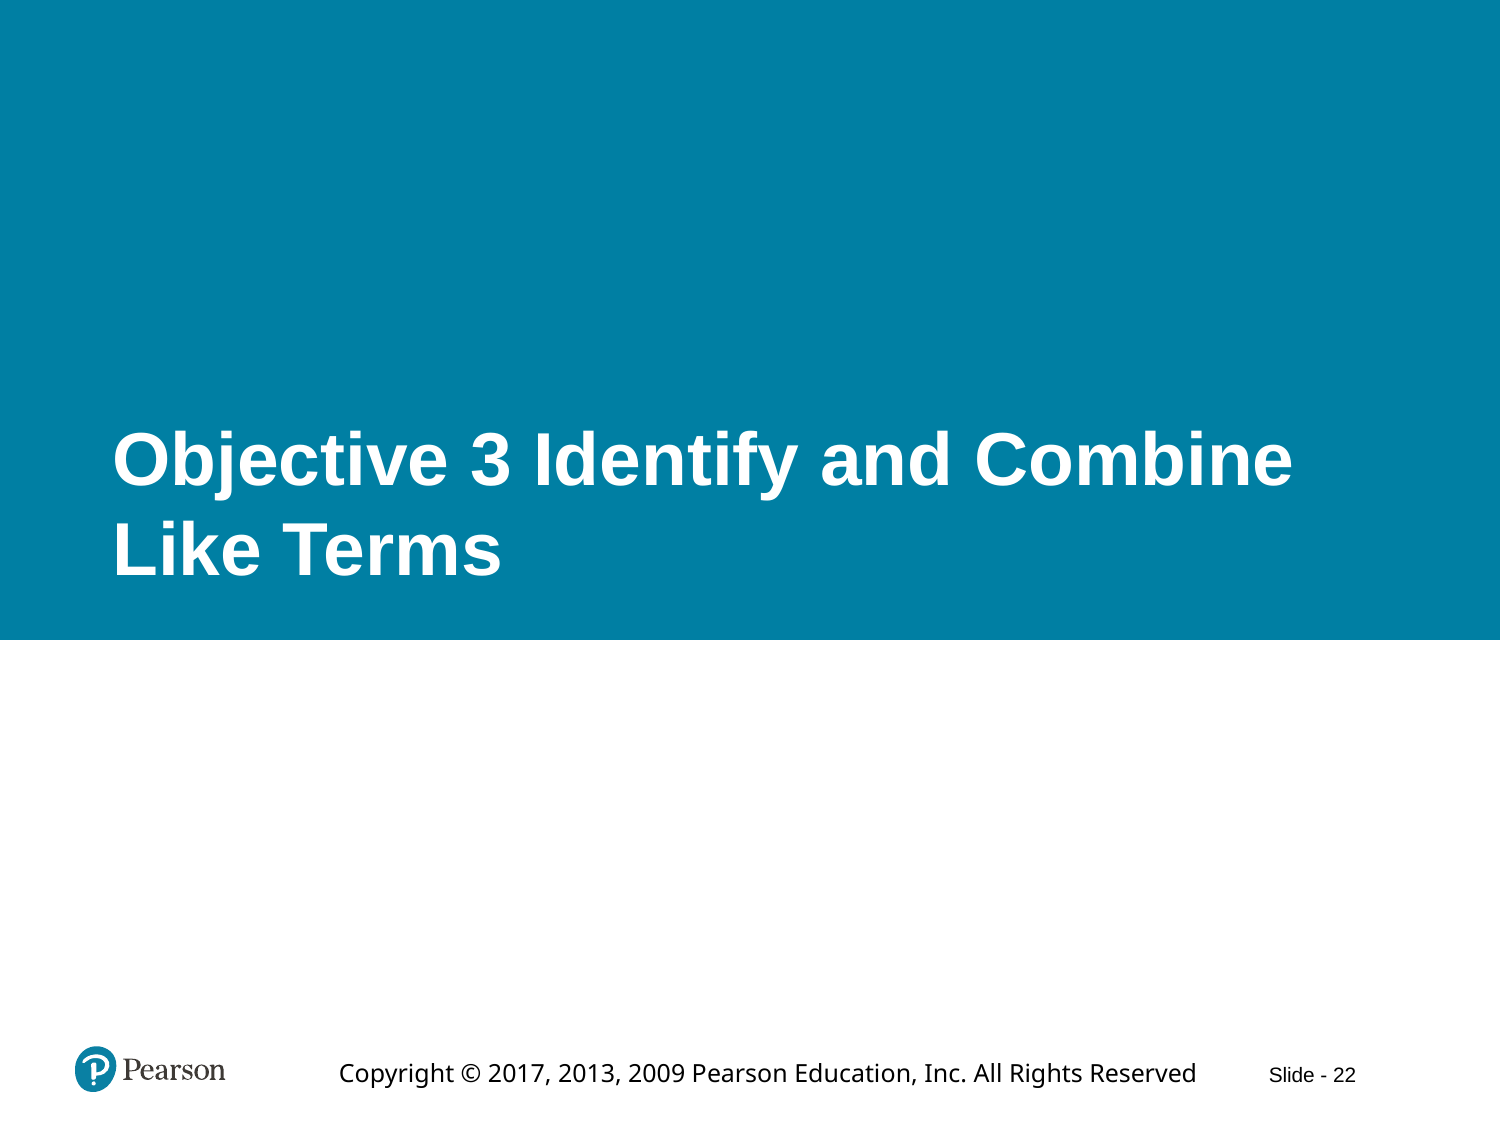

# Objective 3 Identify and Combine Like Terms